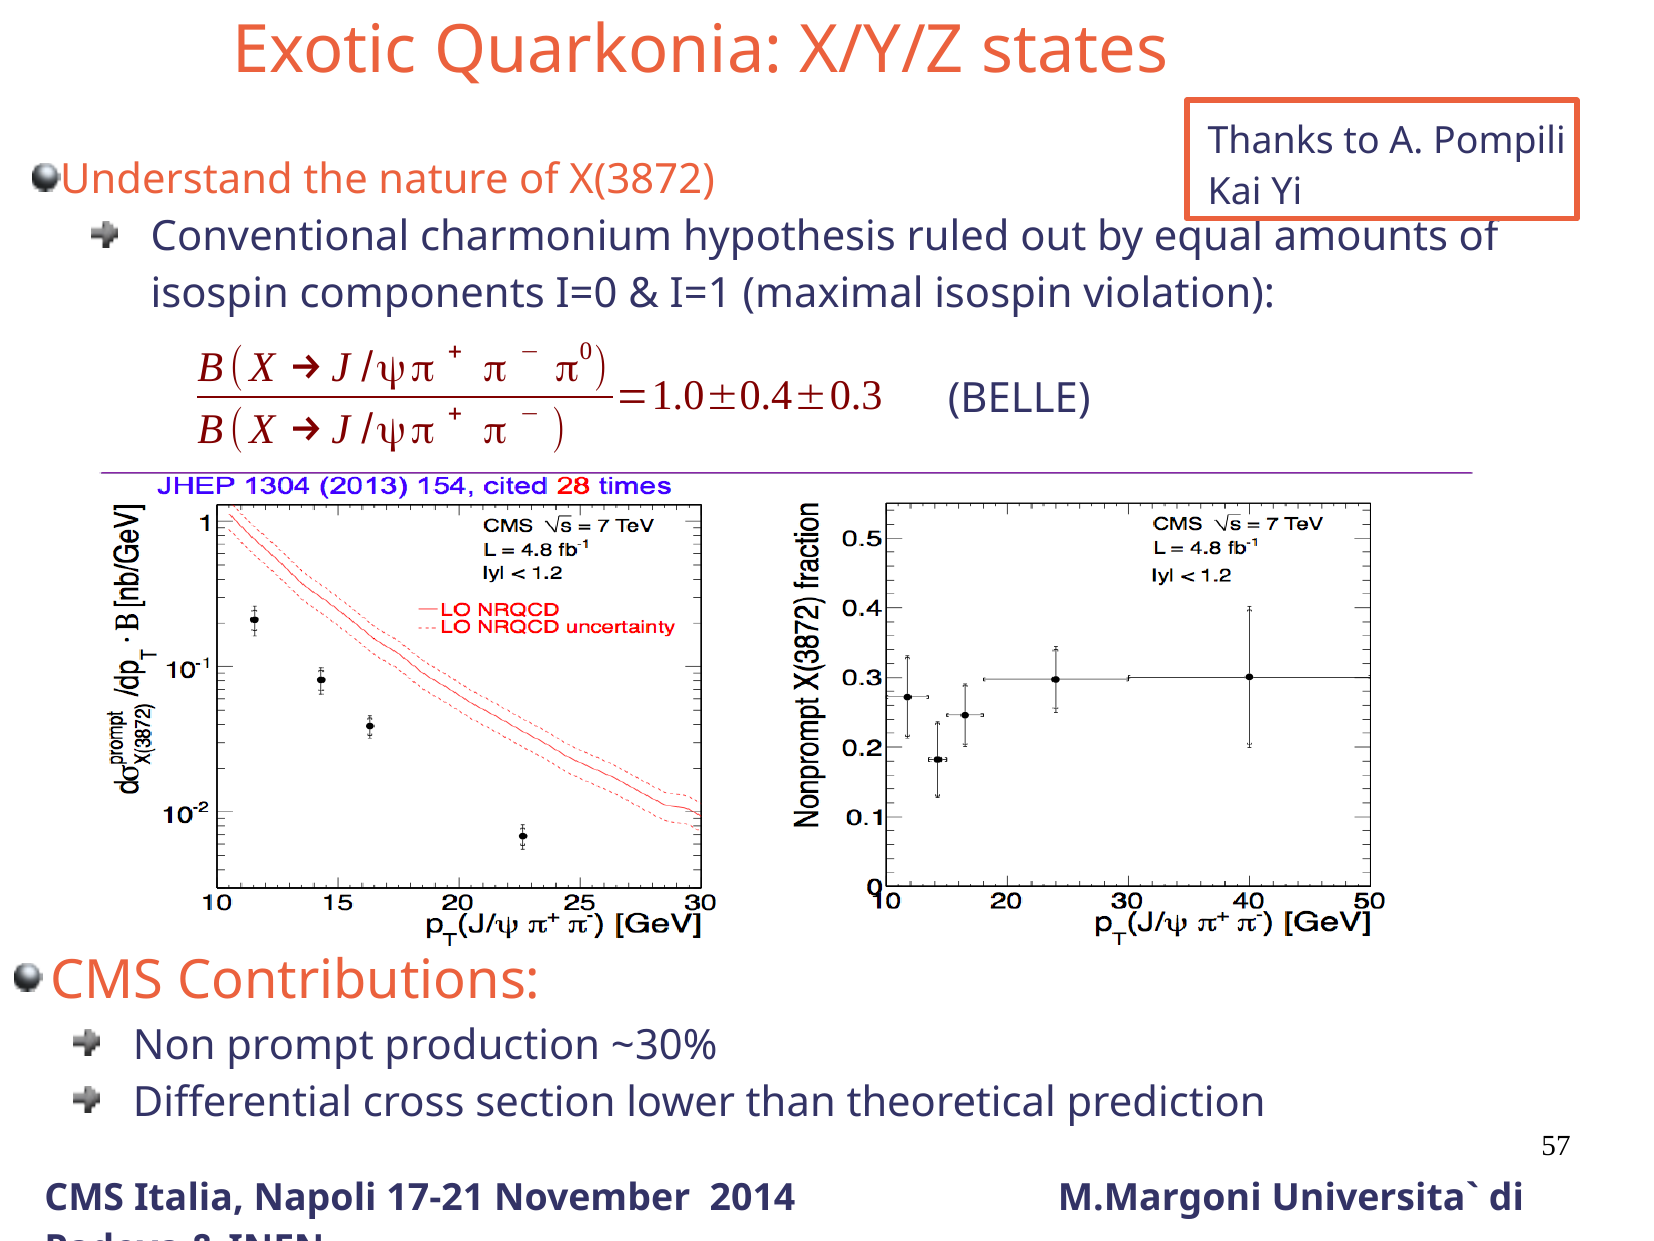

Exotic Quarkonia: X/Y/Z states
Thanks to A. Pompili
Kai Yi
Understand the nature of X(3872)
Conventional charmonium hypothesis ruled out by equal amounts of isospin components I=0 & I=1 (maximal isospin violation):
(BELLE)
CMS Contributions:
Non prompt production ~30%
Differential cross section lower than theoretical prediction
57
CMS Italia, Napoli 17-21 November 2014 M.Margoni Universita` di Padova & INFN